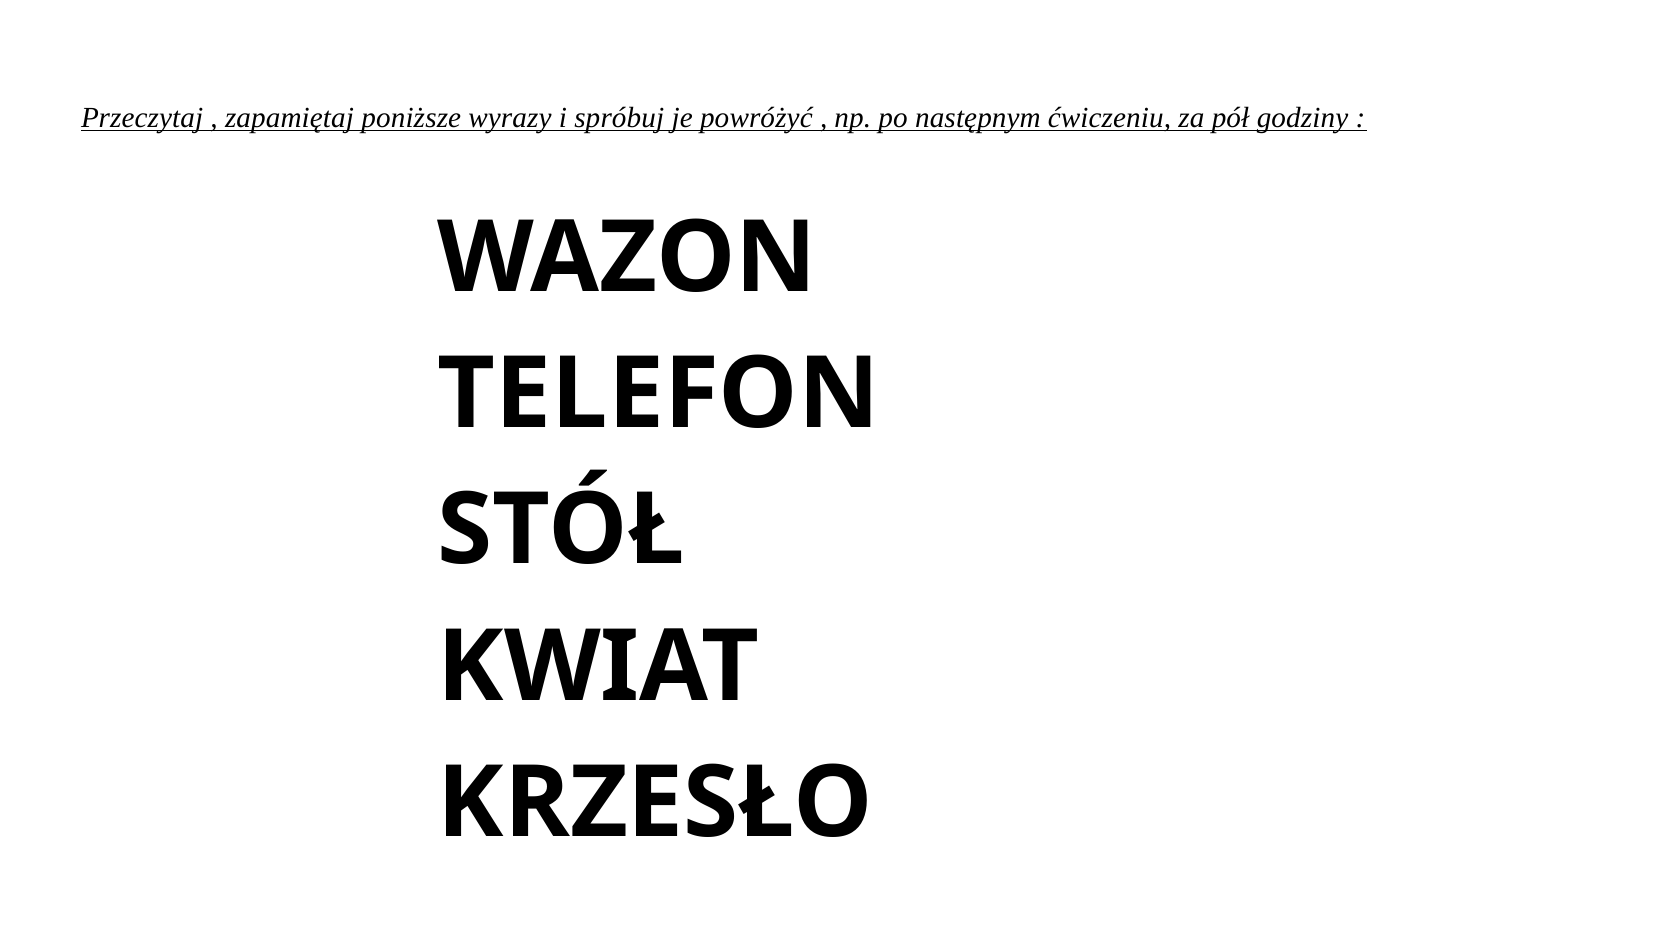

Przeczytaj , zapamiętaj poniższe wyrazy i spróbuj je powróżyć , np. po następnym ćwiczeniu, za pół godziny :
WAZON
TELEFON
STÓŁ
KWIAT
KRZESŁO